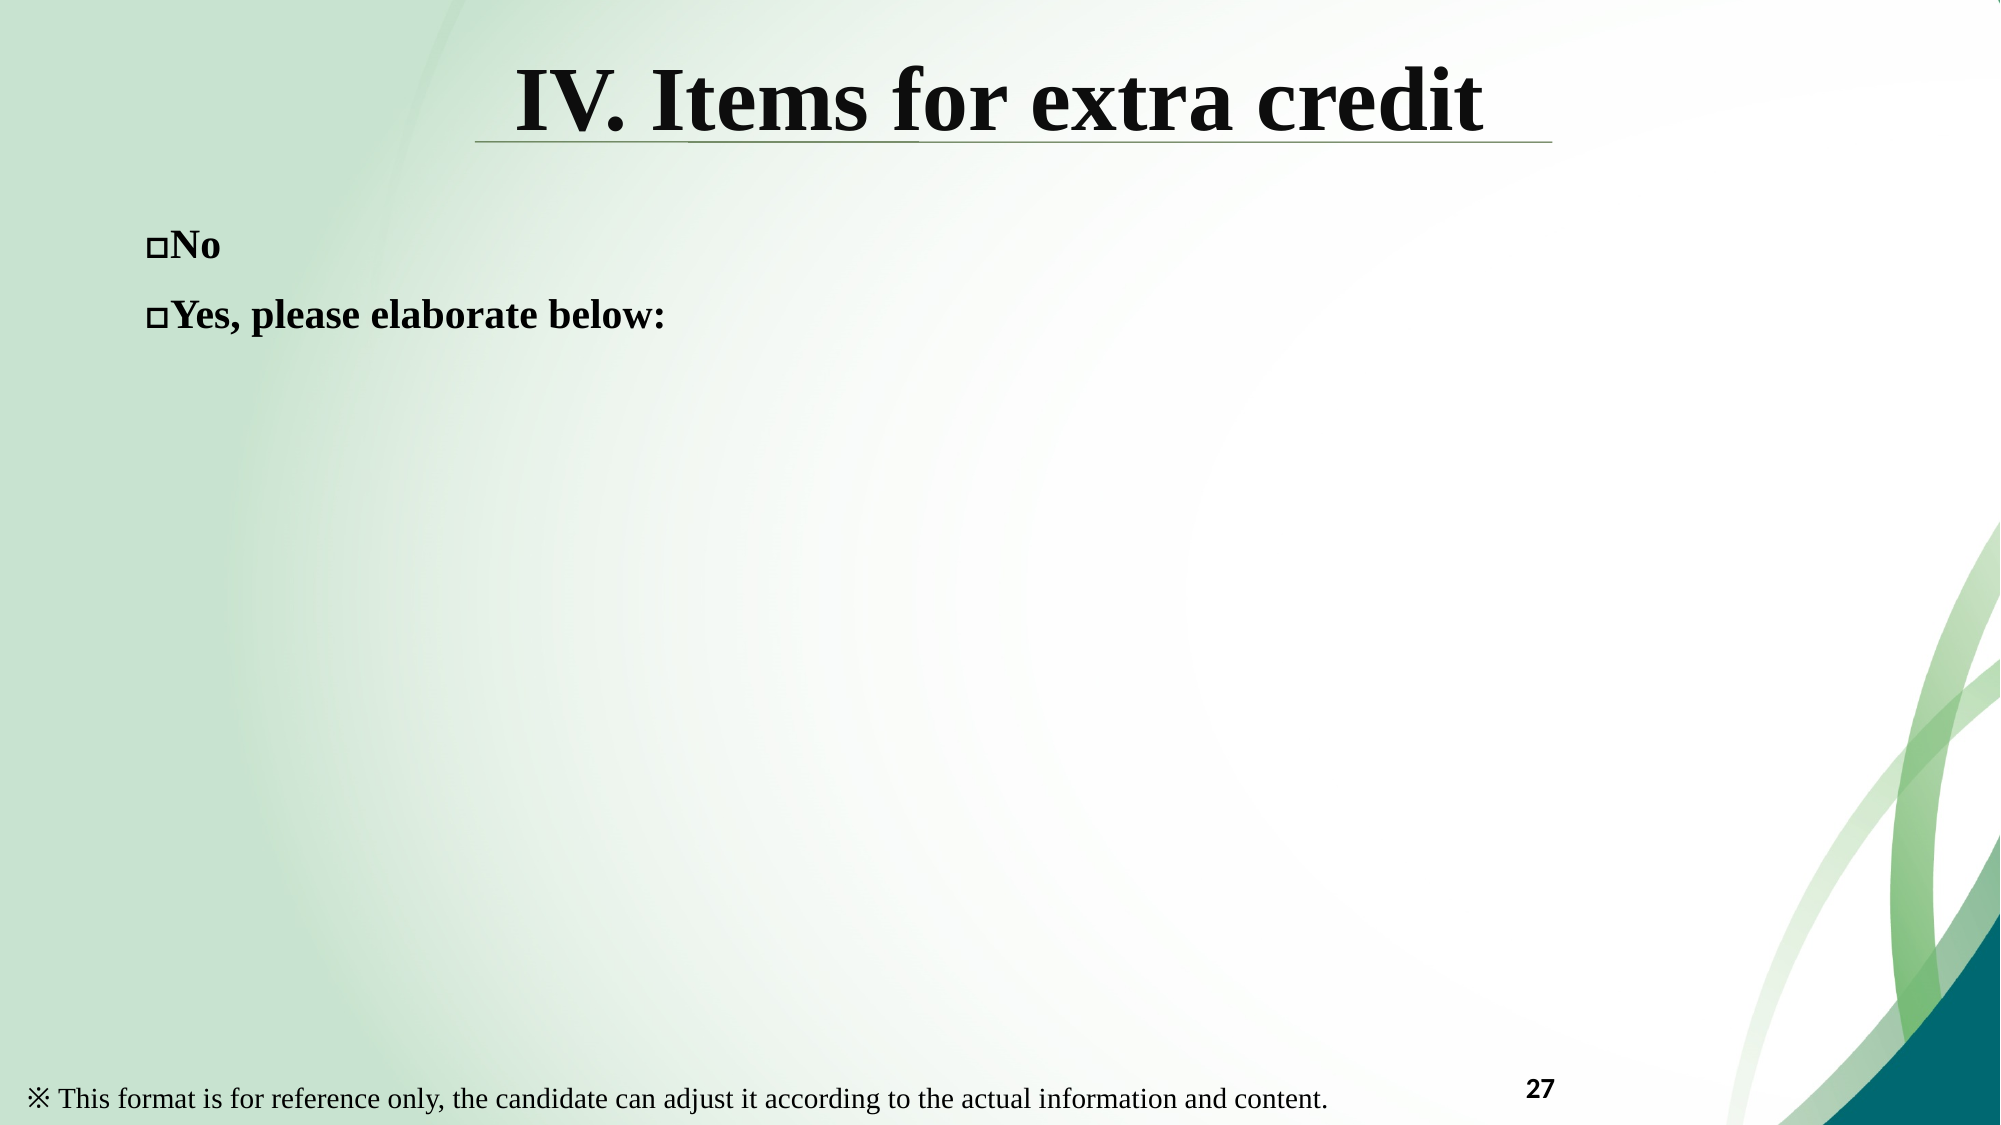

# IV. Items for extra credit
□No
□Yes, please elaborate below:
※ This format is for reference only, the candidate can adjust it according to the actual information and content.
27